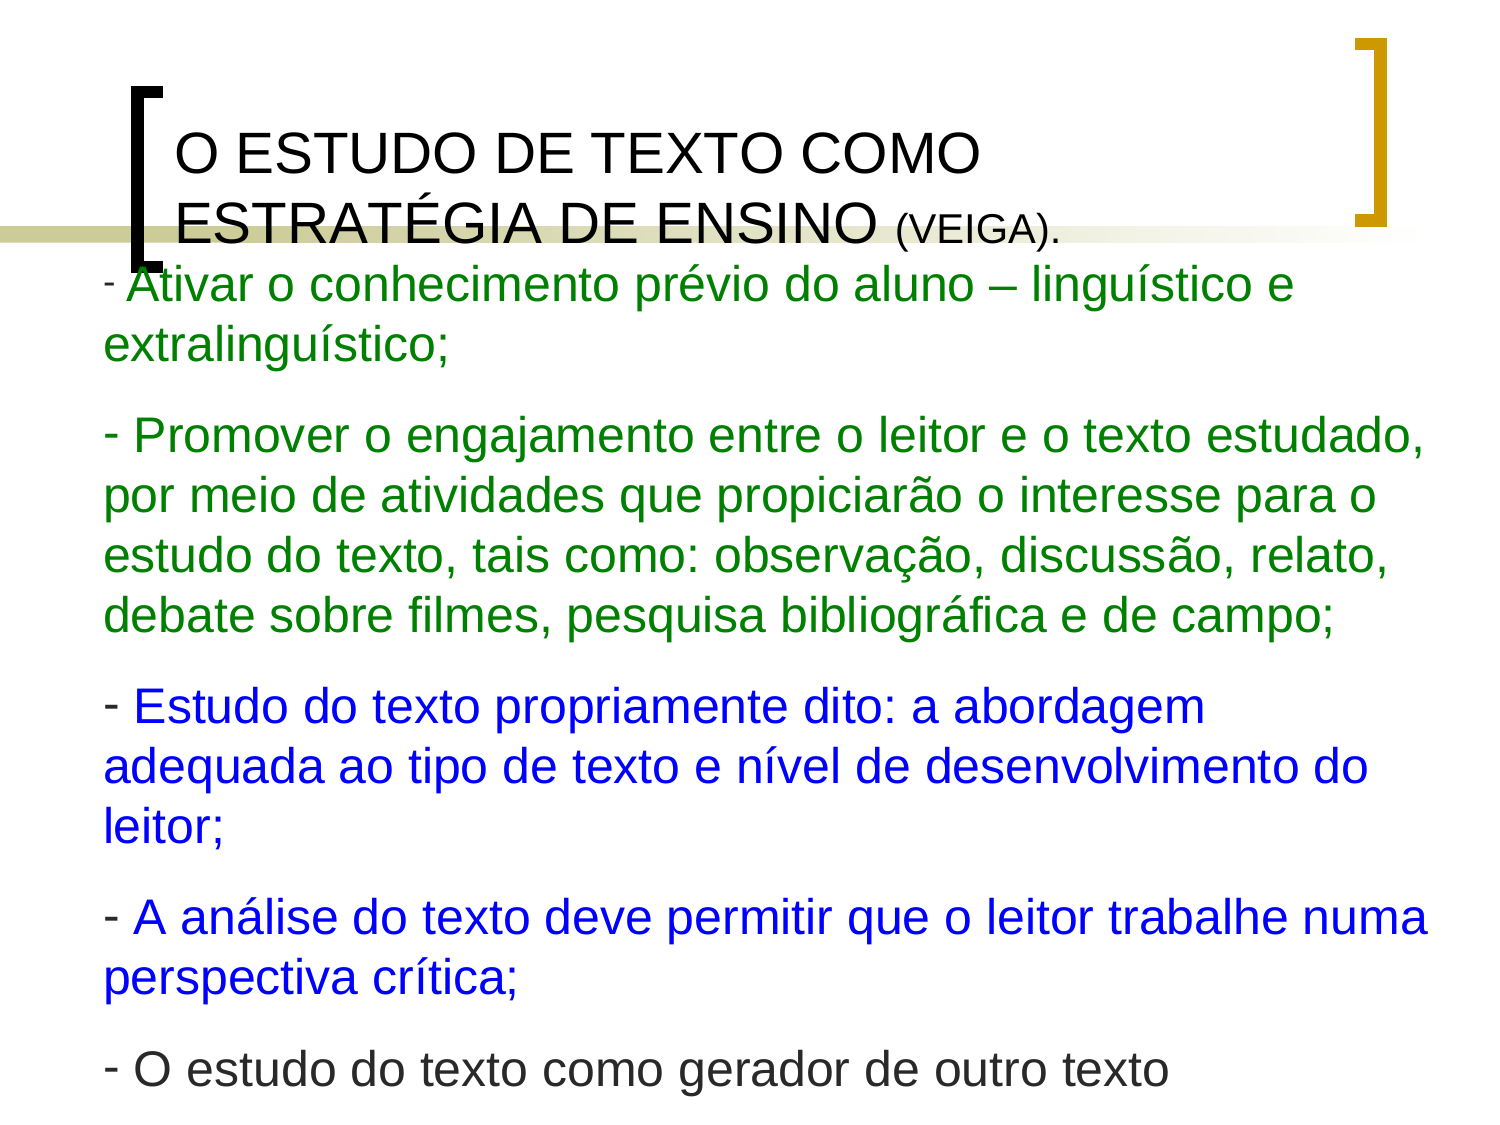

O ESTUDO DE TEXTO COMO ESTRATÉGIA DE ENSINO (VEIGA).
 Ativar o conhecimento prévio do aluno – linguístico e extralinguístico;
 Promover o engajamento entre o leitor e o texto estudado, por meio de atividades que propiciarão o interesse para o estudo do texto, tais como: observação, discussão, relato, debate sobre filmes, pesquisa bibliográfica e de campo;
 Estudo do texto propriamente dito: a abordagem adequada ao tipo de texto e nível de desenvolvimento do leitor;
 A análise do texto deve permitir que o leitor trabalhe numa perspectiva crítica;
 O estudo do texto como gerador de outro texto